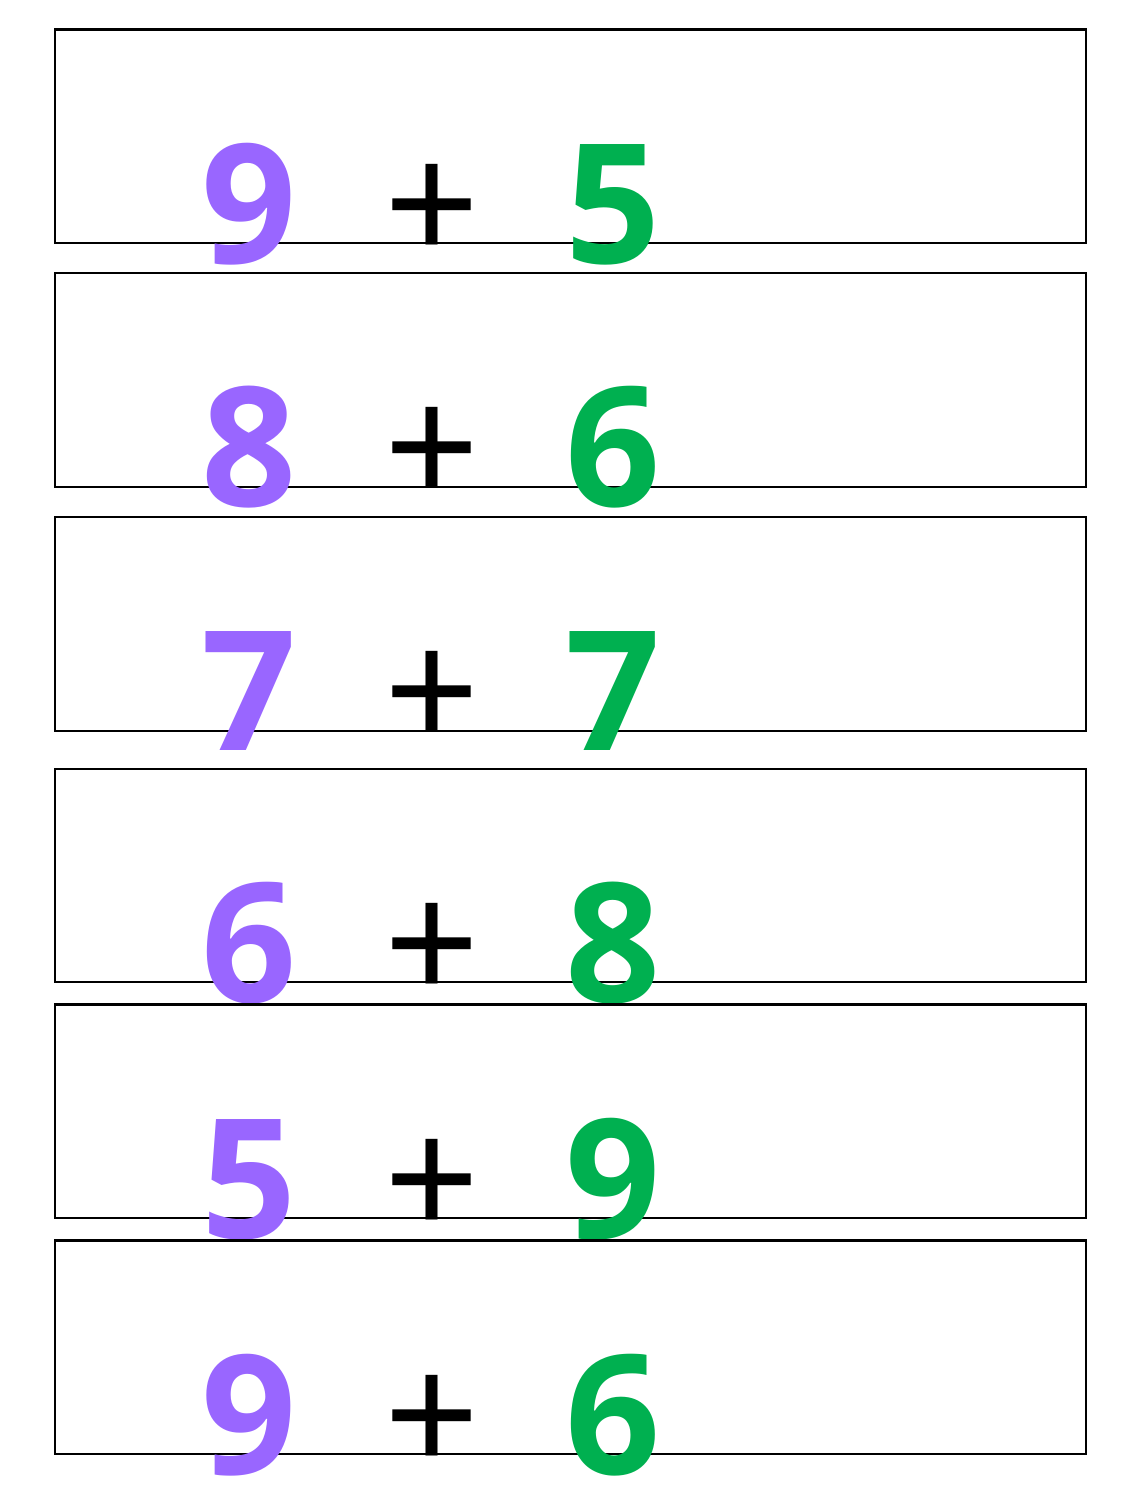

9 + 5
8 + 6
7 + 7
6 + 8
5 + 9
9 + 6